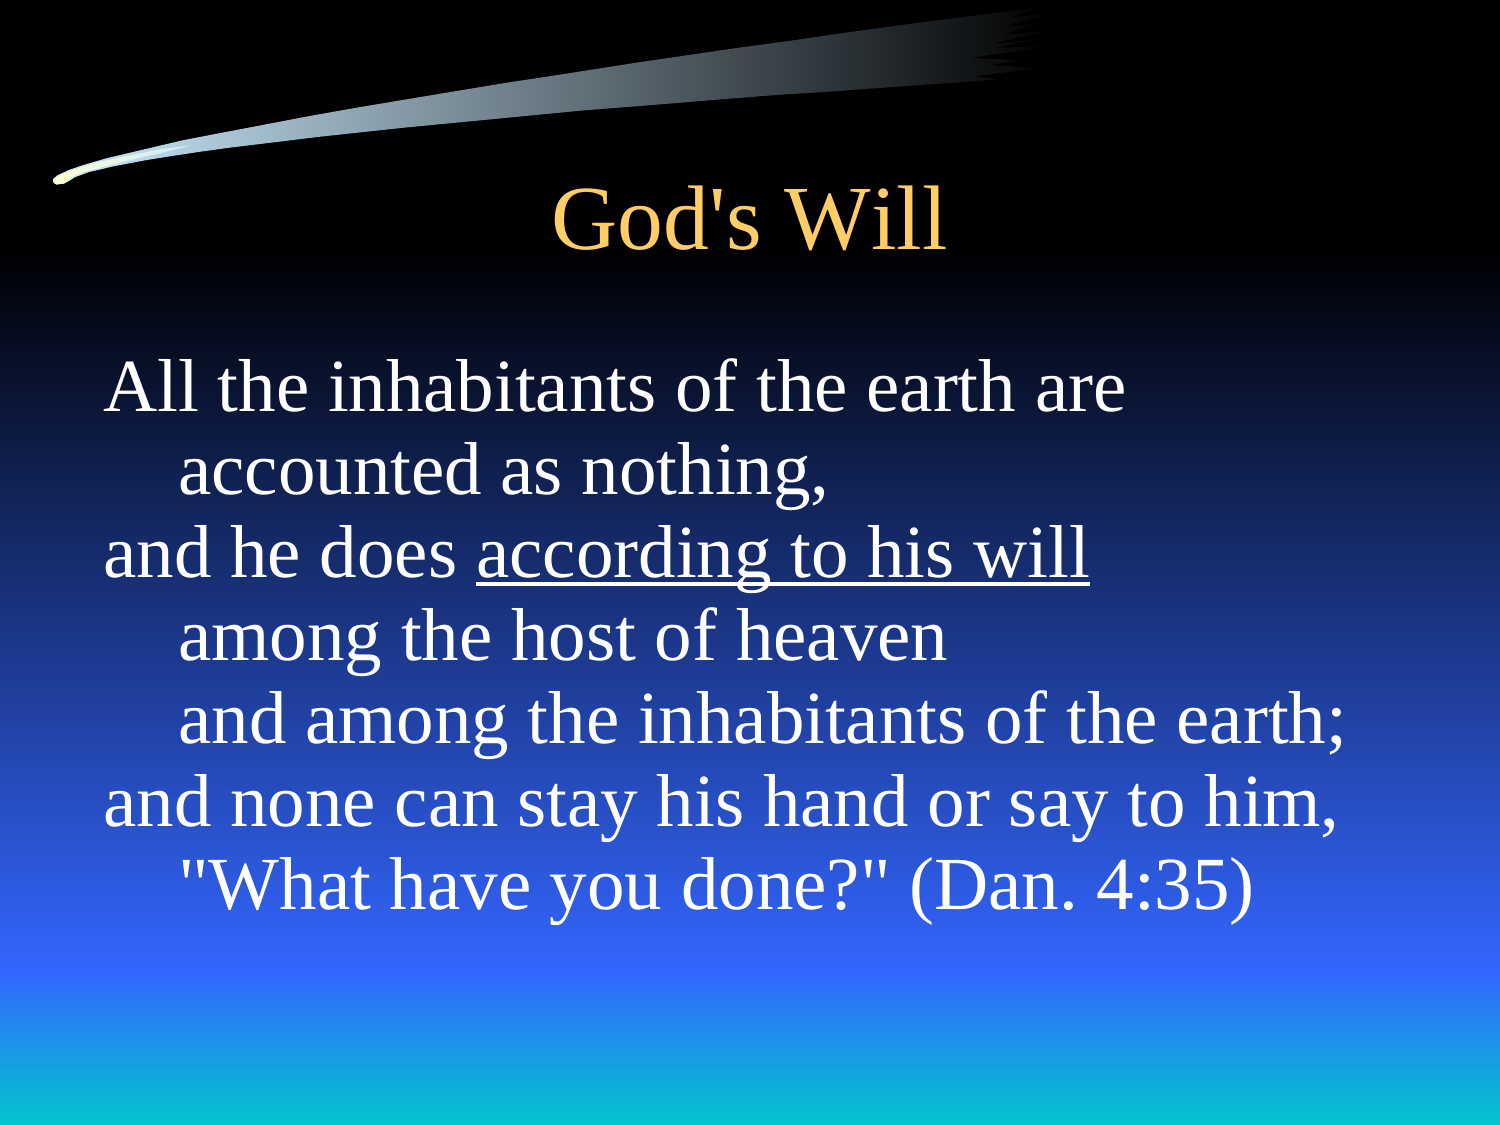

# God's Will
All the inhabitants of the earth are
 accounted as nothing,
and he does according to his will
 among the host of heaven
 and among the inhabitants of the earth;
and none can stay his hand or say to him,
 "What have you done?" (Dan. 4:35)